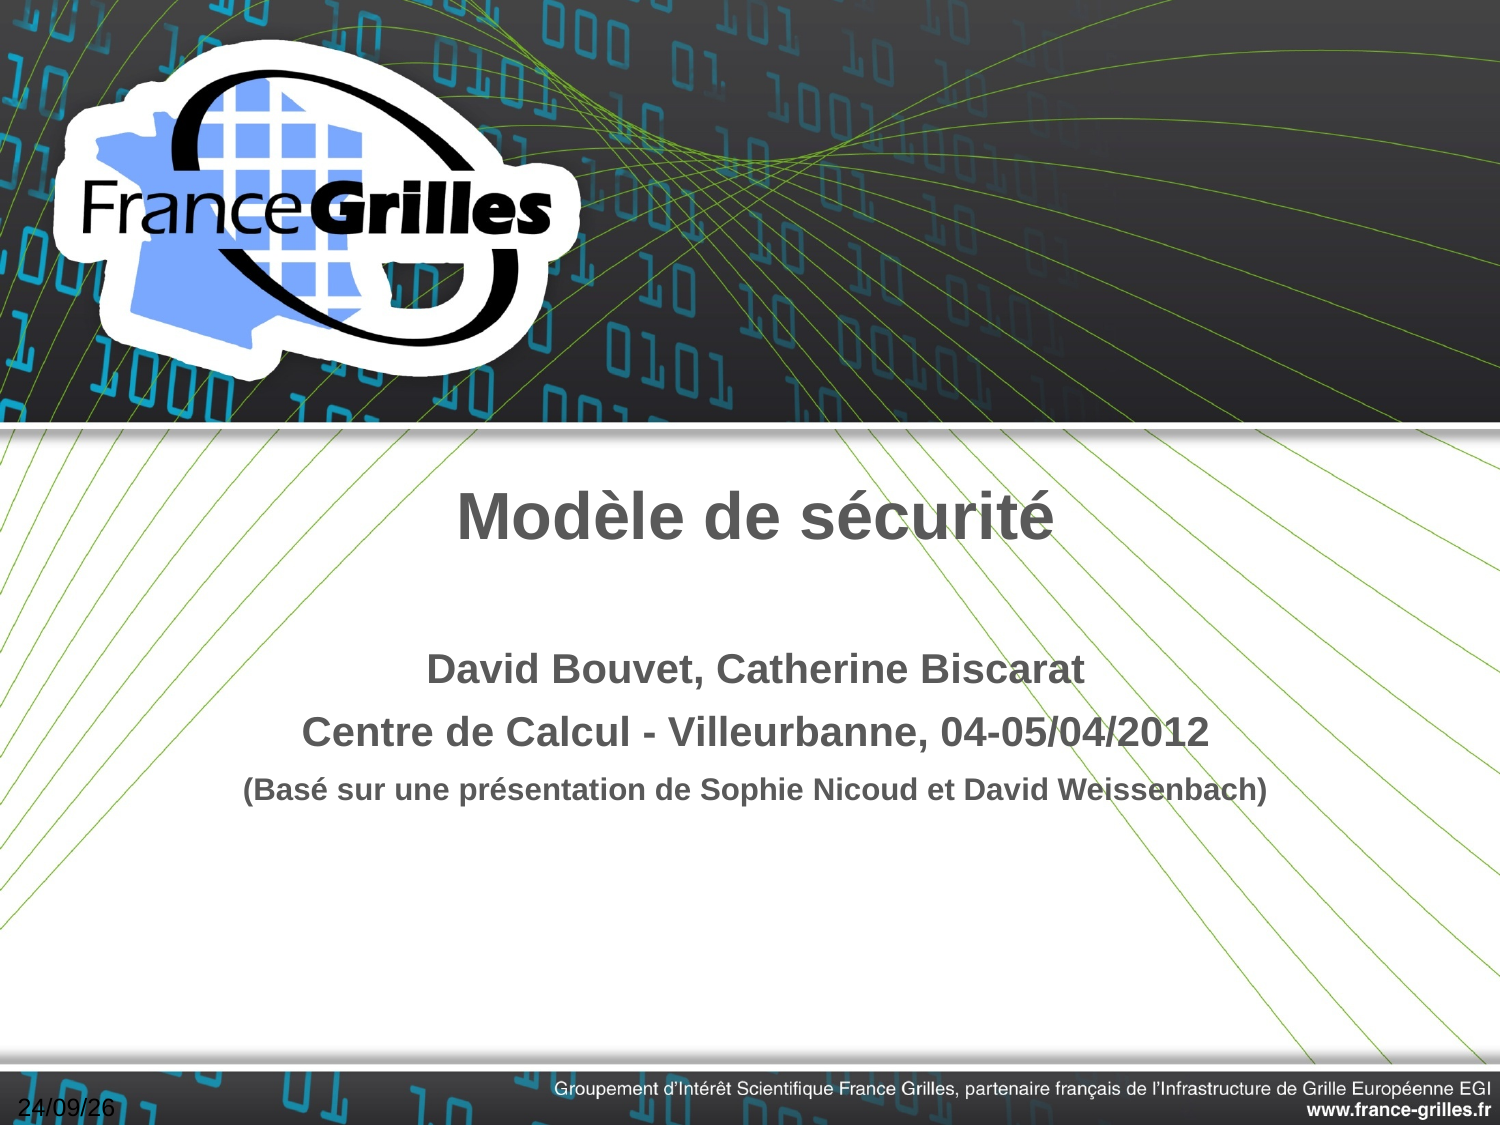

#
Modèle de sécurité
David Bouvet, Catherine Biscarat
Centre de Calcul - Villeurbanne, 04-05/04/2012
(Basé sur une présentation de Sophie Nicoud et David Weissenbach)